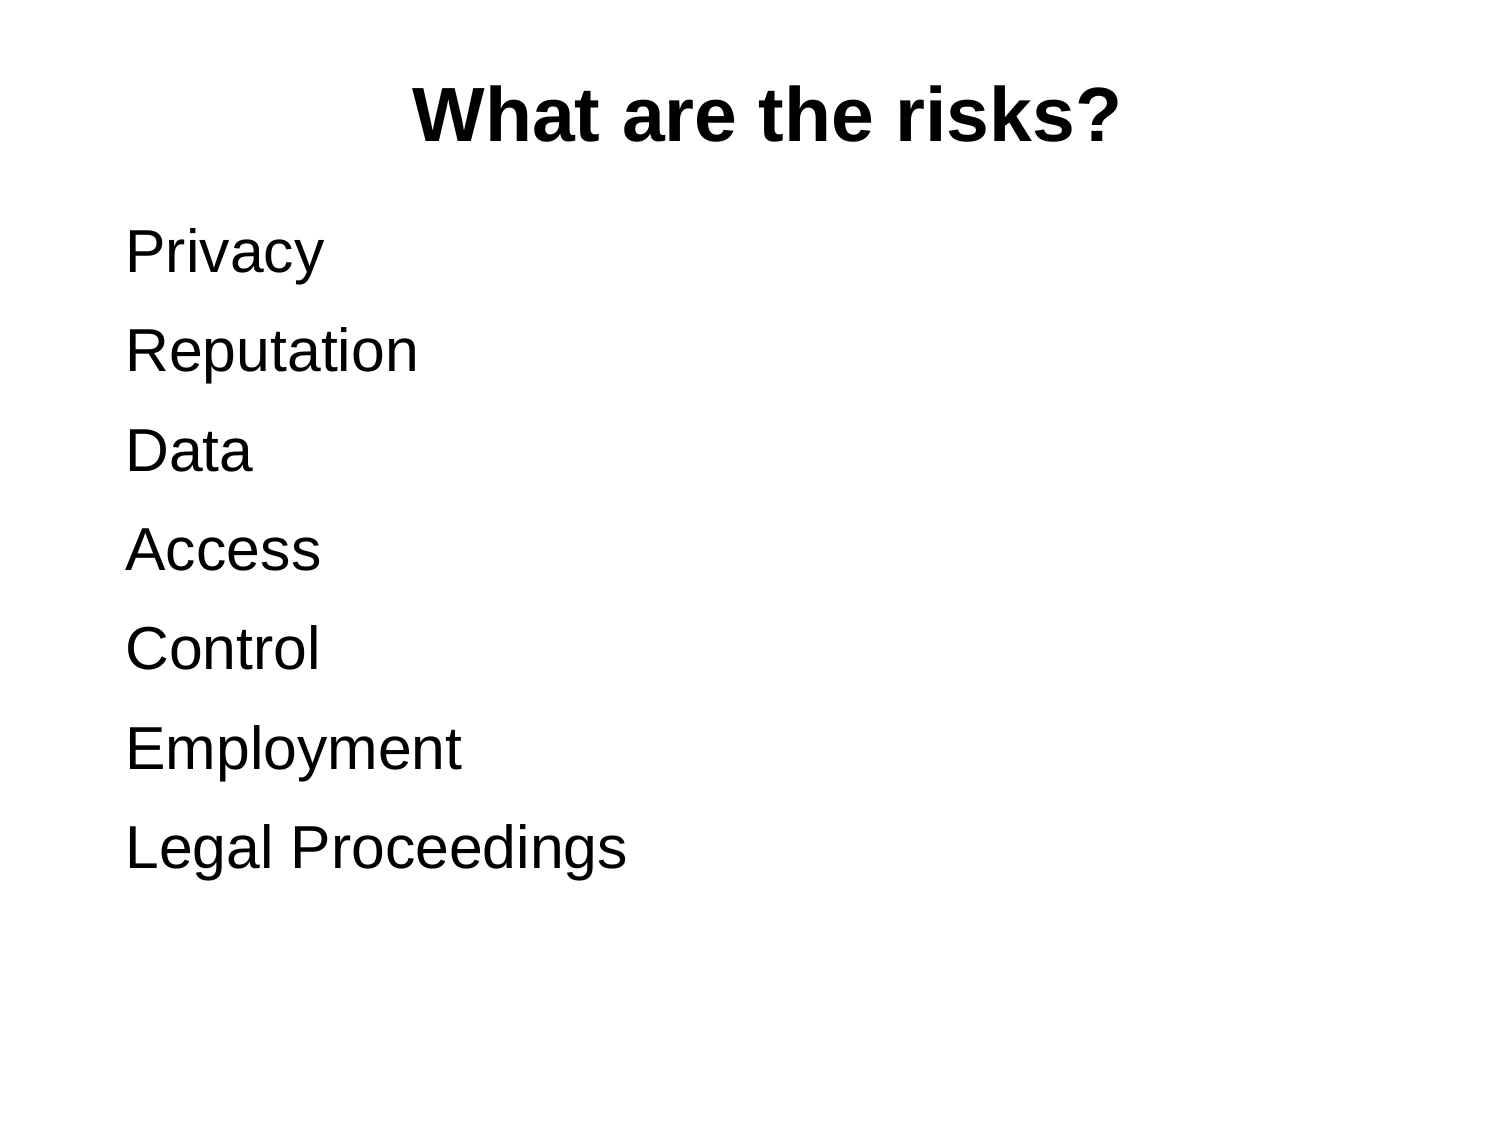

# What are the risks?
Privacy
Reputation
Data
Access
Control
Employment
Legal Proceedings